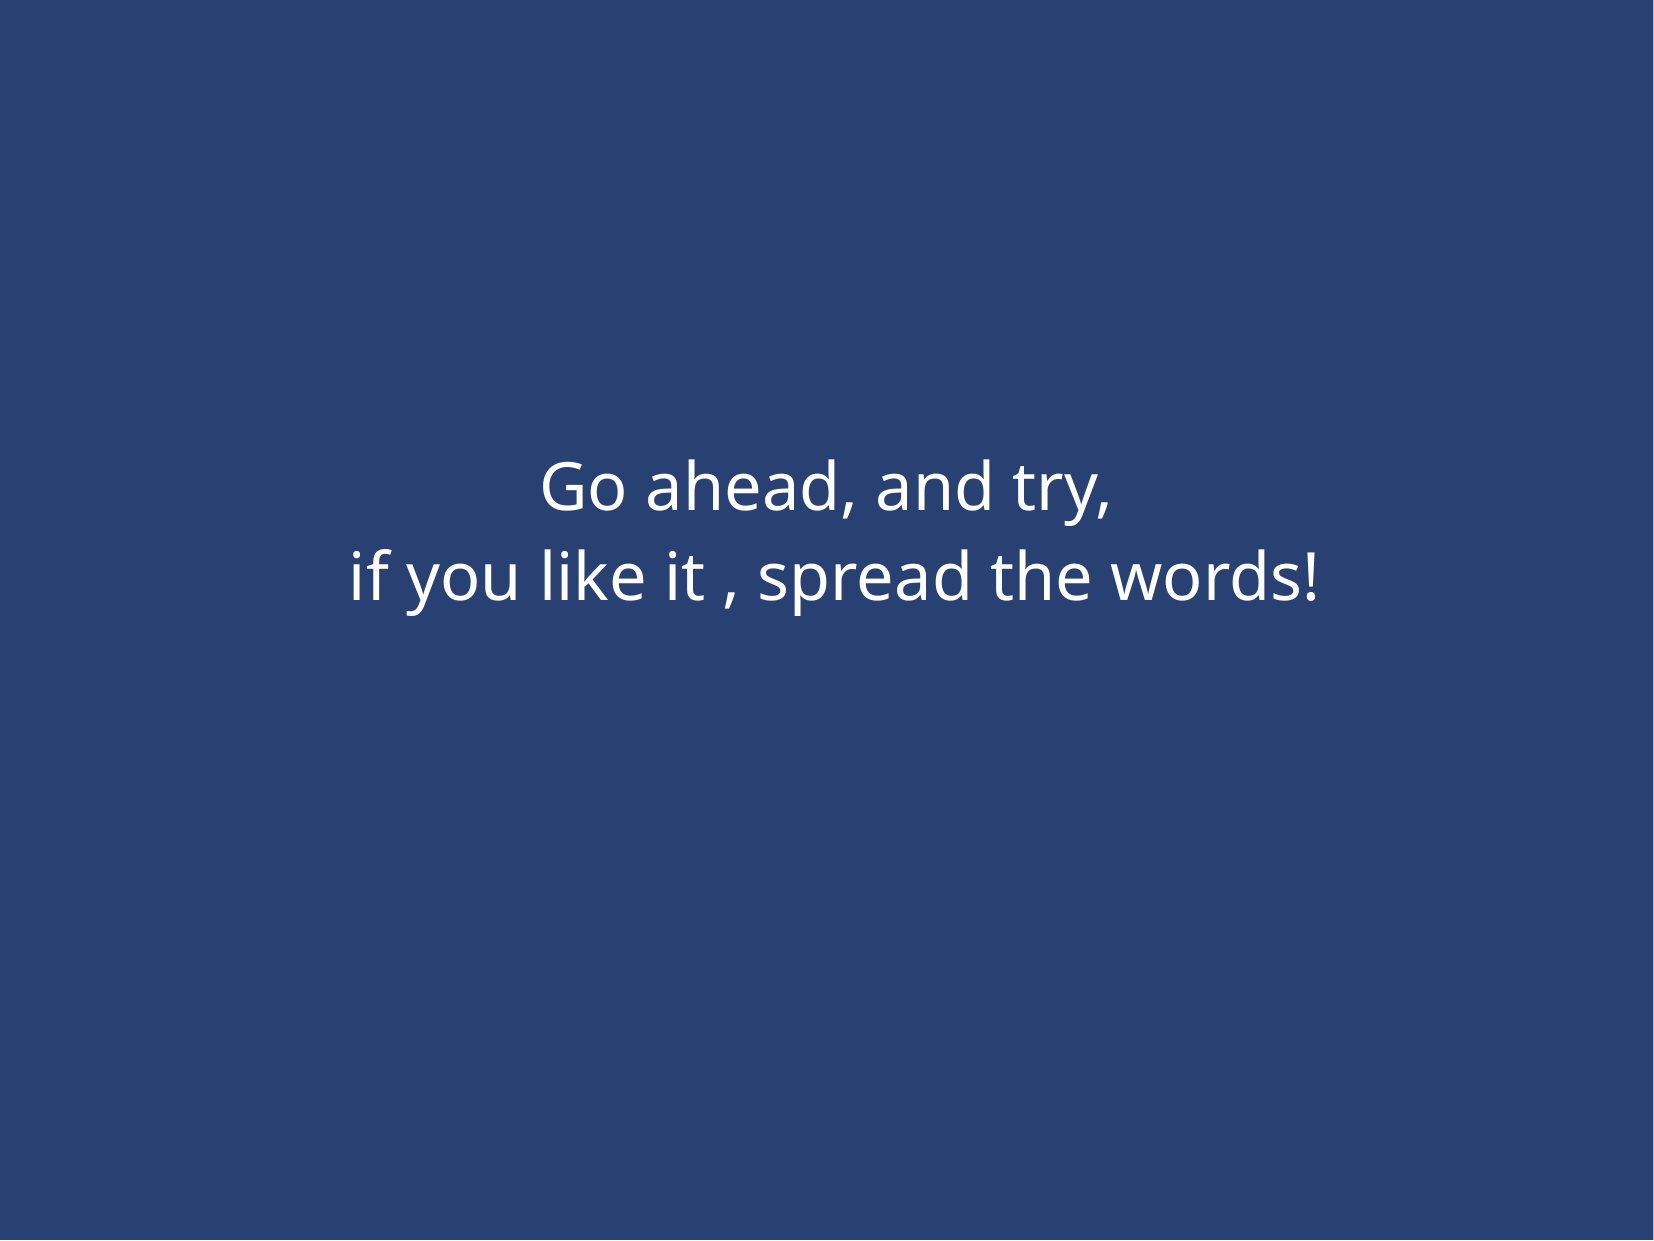

# Go ahead, and try,
 if you like it , spread the words!